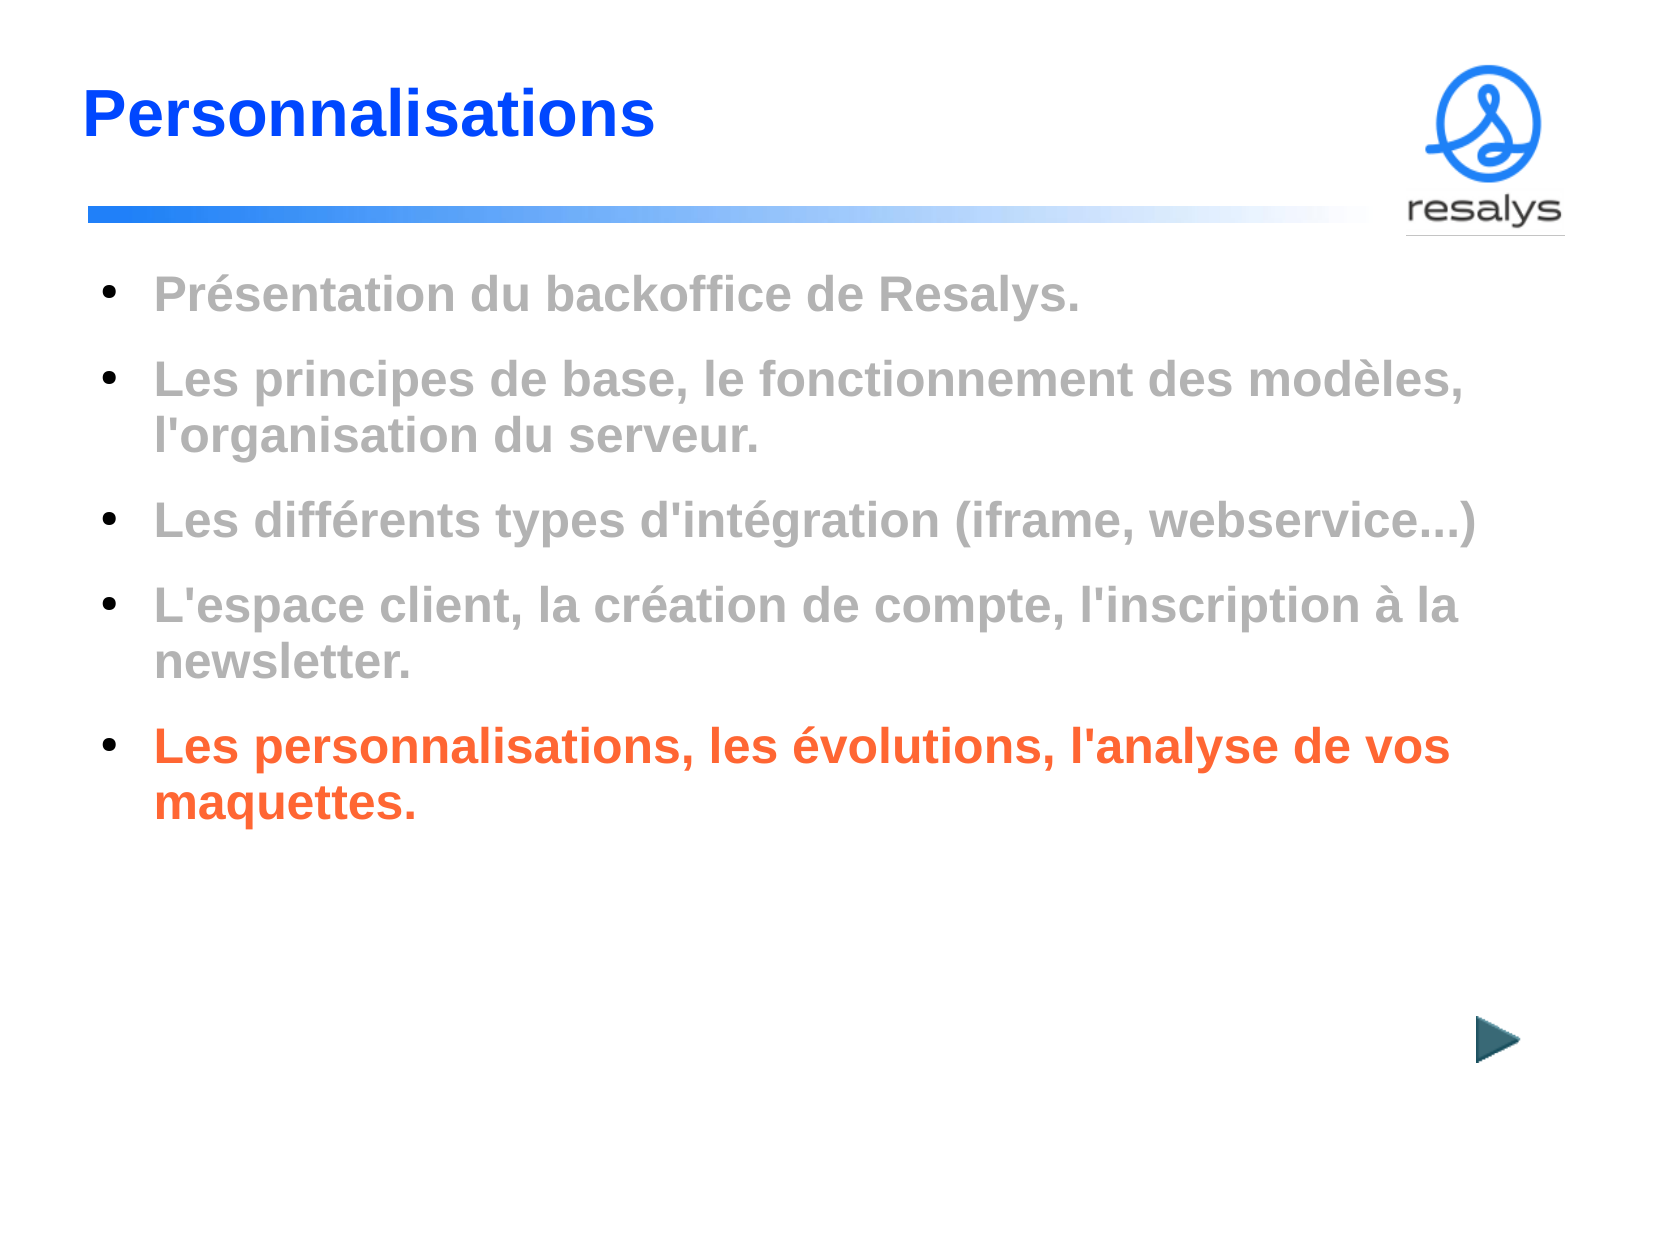

# Personnalisations
Présentation du backoffice de Resalys.
Les principes de base, le fonctionnement des modèles, l'organisation du serveur.
Les différents types d'intégration (iframe, webservice...)
L'espace client, la création de compte, l'inscription à la newsletter.
Les personnalisations, les évolutions, l'analyse de vos maquettes.